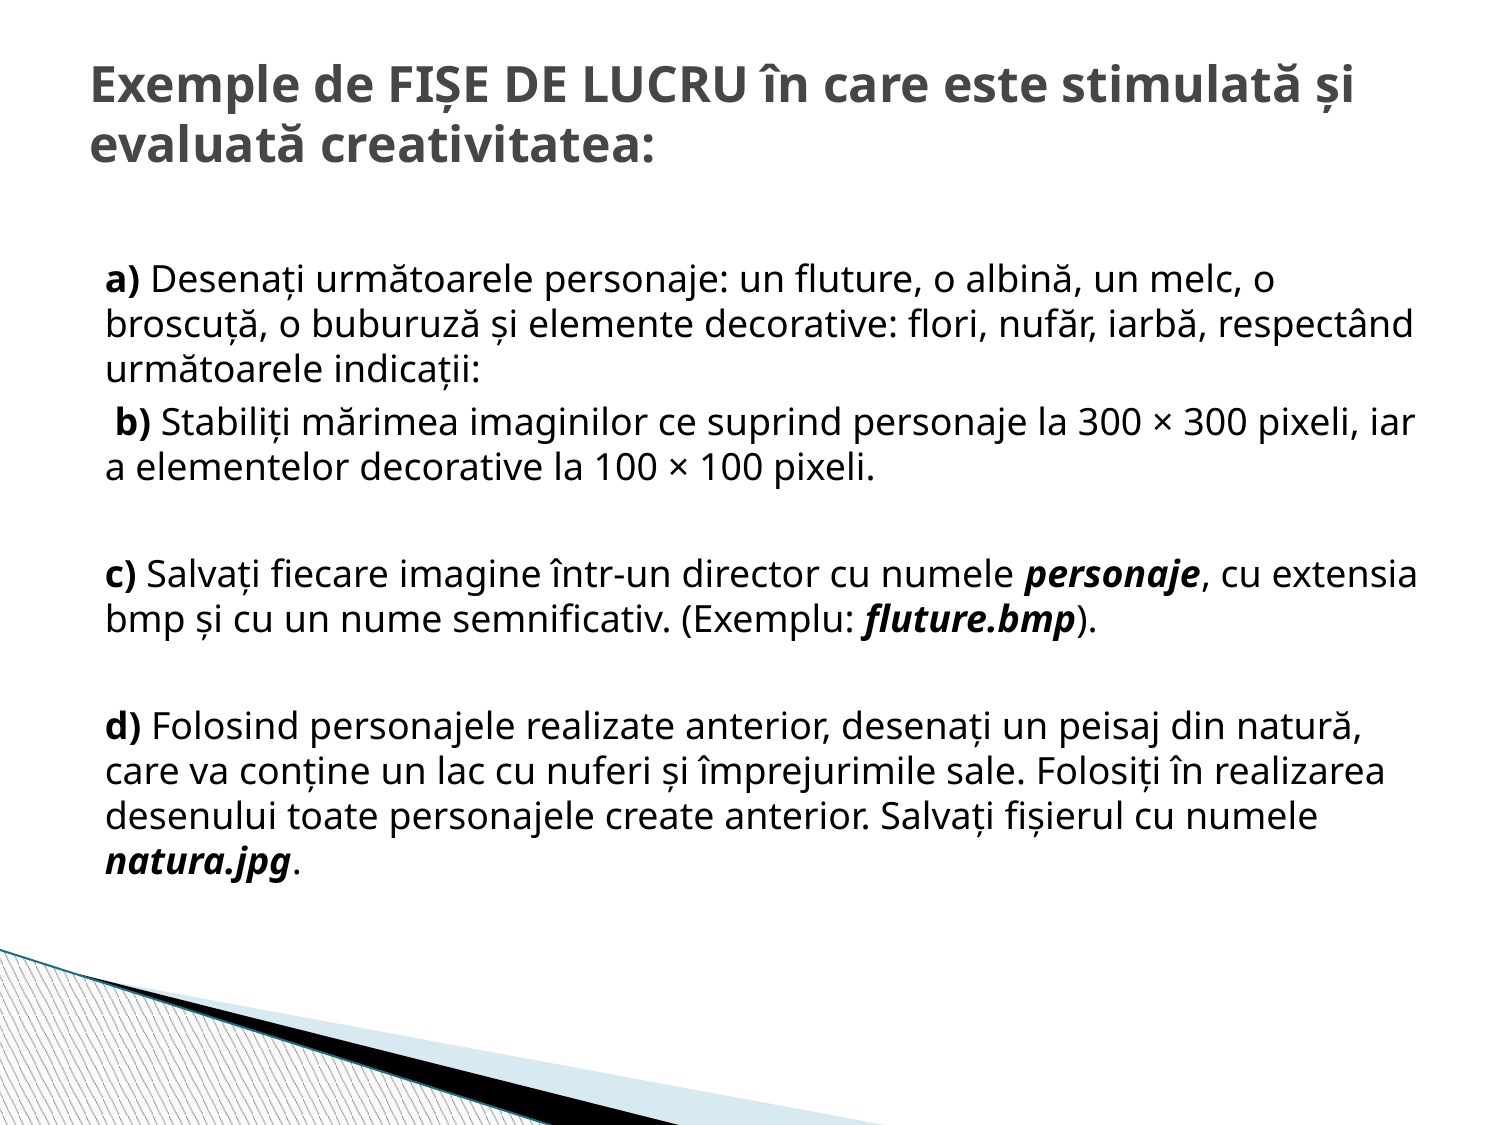

Exemple de FIȘE DE LUCRU în care este stimulată și evaluată creativitatea:
# a) Desenați următoarele personaje: un fluture, o albină, un melc, o broscuță, o buburuză și elemente decorative: flori, nufăr, iarbă, respectând următoarele indicații:
 b) Stabiliți mărimea imaginilor ce suprind personaje la 300 × 300 pixeli, iar a elementelor decorative la 100 × 100 pixeli.
c) Salvați fiecare imagine într-un director cu numele personaje, cu extensia bmp și cu un nume semnificativ. (Exemplu: fluture.bmp).
d) Folosind personajele realizate anterior, desenați un peisaj din natură, care va conține un lac cu nuferi și împrejurimile sale. Folosiți în realizarea desenului toate personajele create anterior. Salvați fișierul cu numele natura.jpg.